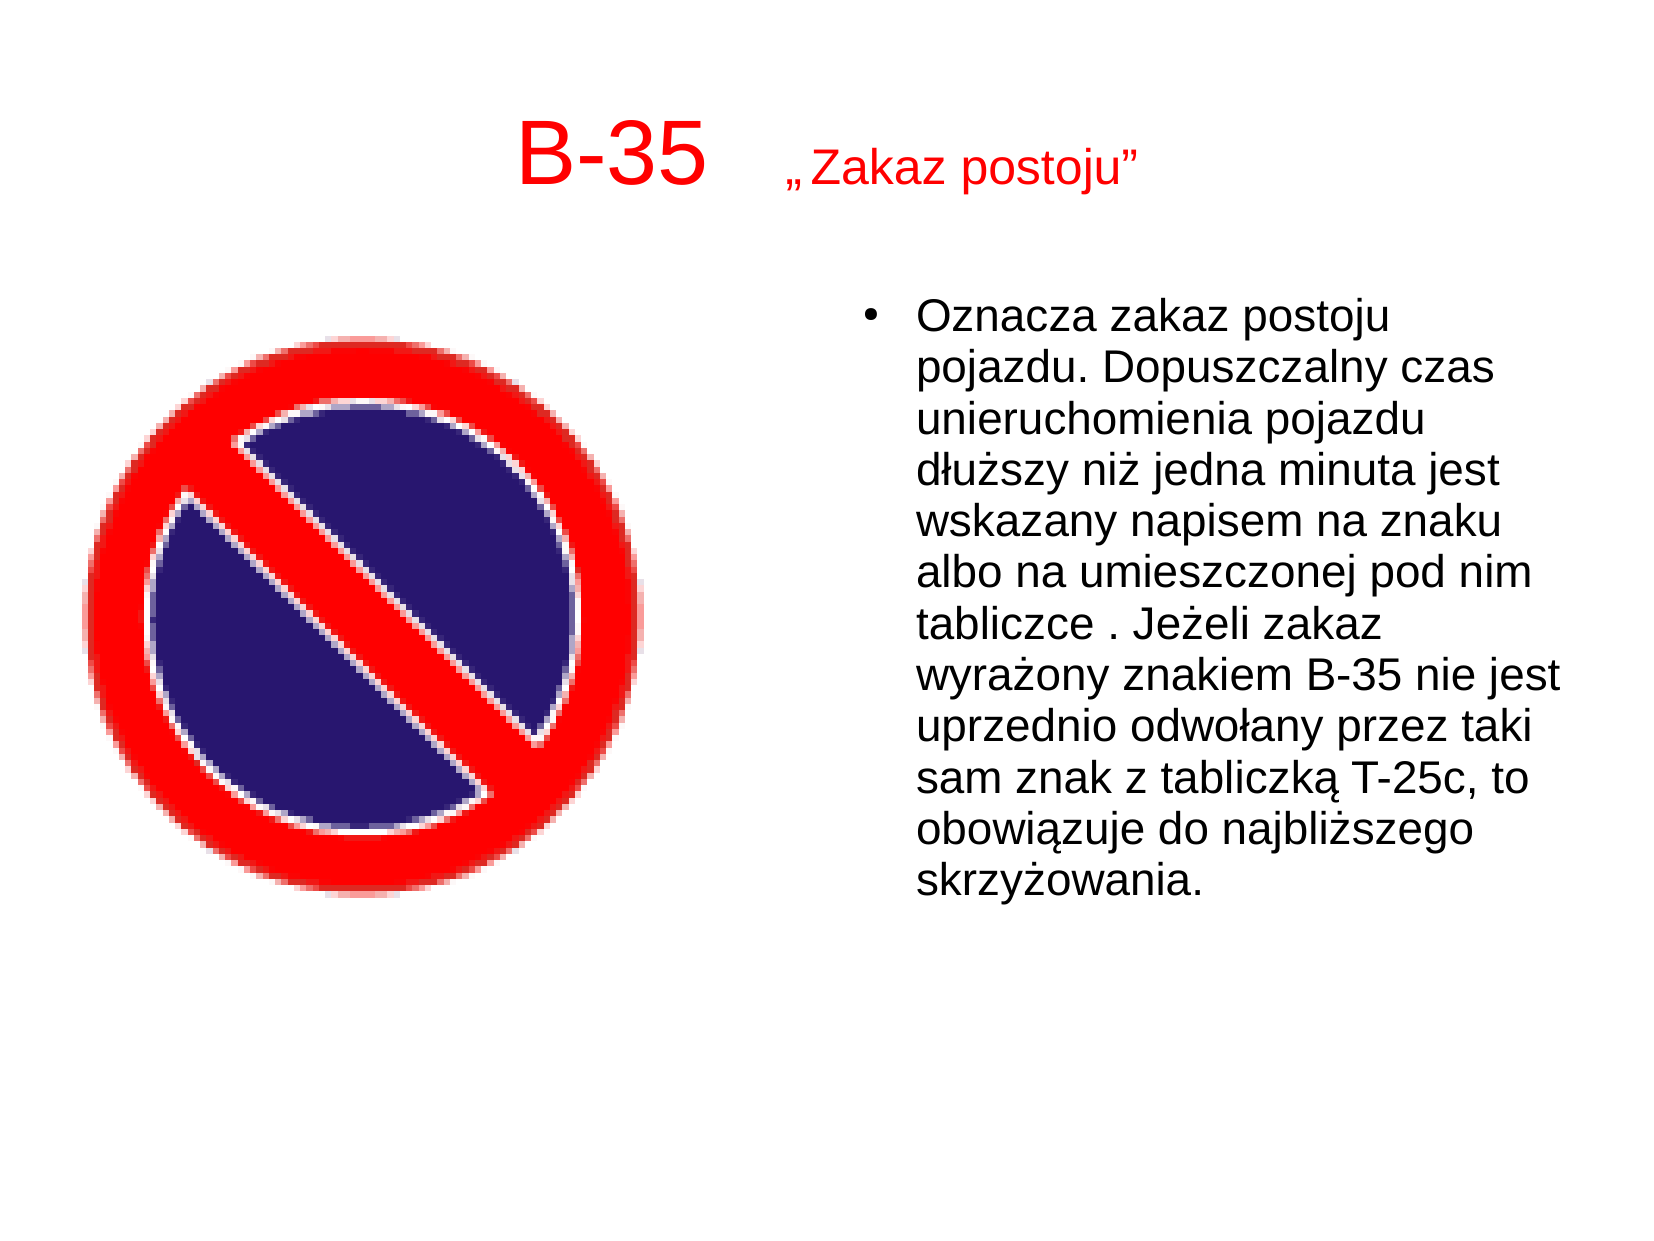

# B-35 „	Zakaz postoju”
Oznacza zakaz postoju pojazdu. Dopuszczalny czas unieruchomienia pojazdu dłuższy niż jedna minuta jest wskazany napisem na znaku albo na umieszczonej pod nim tabliczce . Jeżeli zakaz wyrażony znakiem B-35 nie jest uprzednio odwołany przez taki sam znak z tabliczką T-25c, to obowiązuje do najbliższego skrzyżowania.